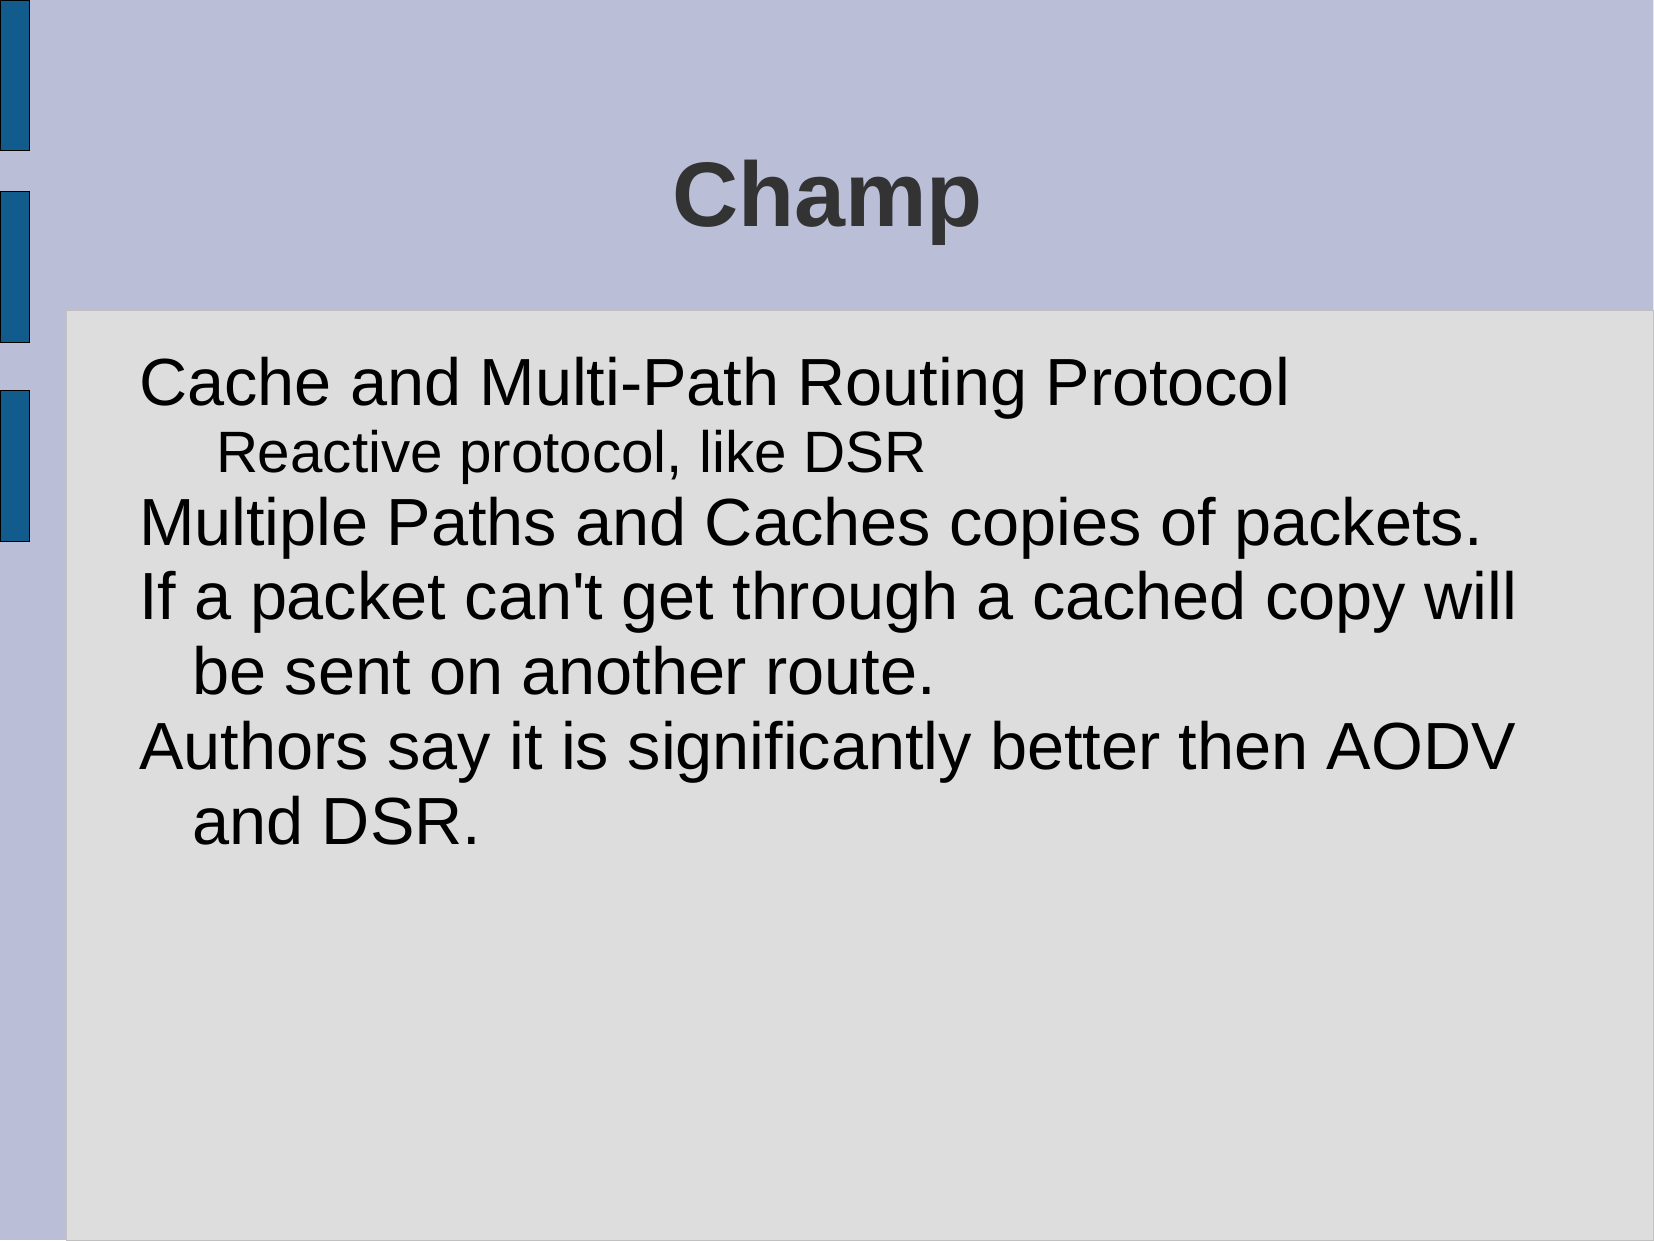

# Champ
Cache and Multi-Path Routing Protocol
Reactive protocol, like DSR
Multiple Paths and Caches copies of packets.
If a packet can't get through a cached copy will be sent on another route.
Authors say it is significantly better then AODV and DSR.